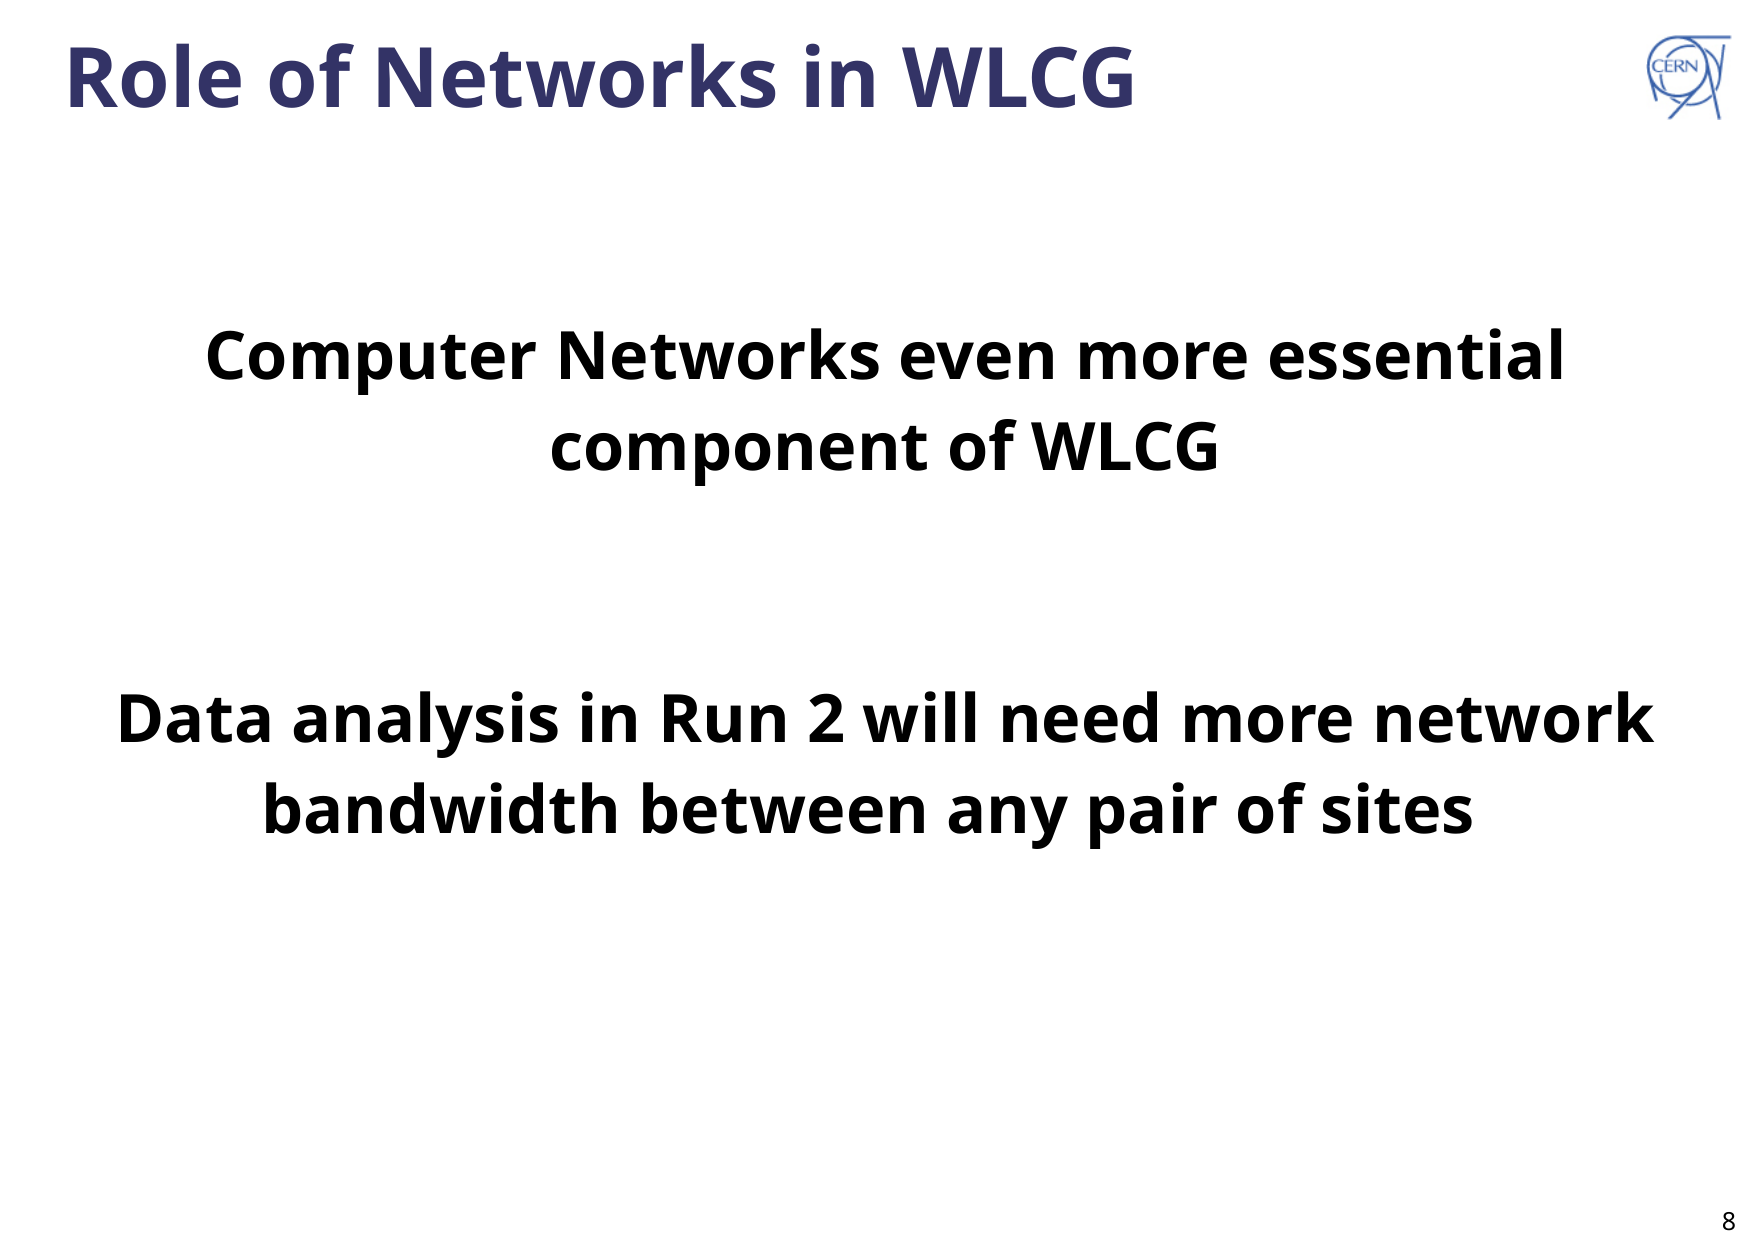

# Role of Networks in WLCG
Computer Networks even more essential component of WLCG
Data analysis in Run 2 will need more network bandwidth between any pair of sites
8